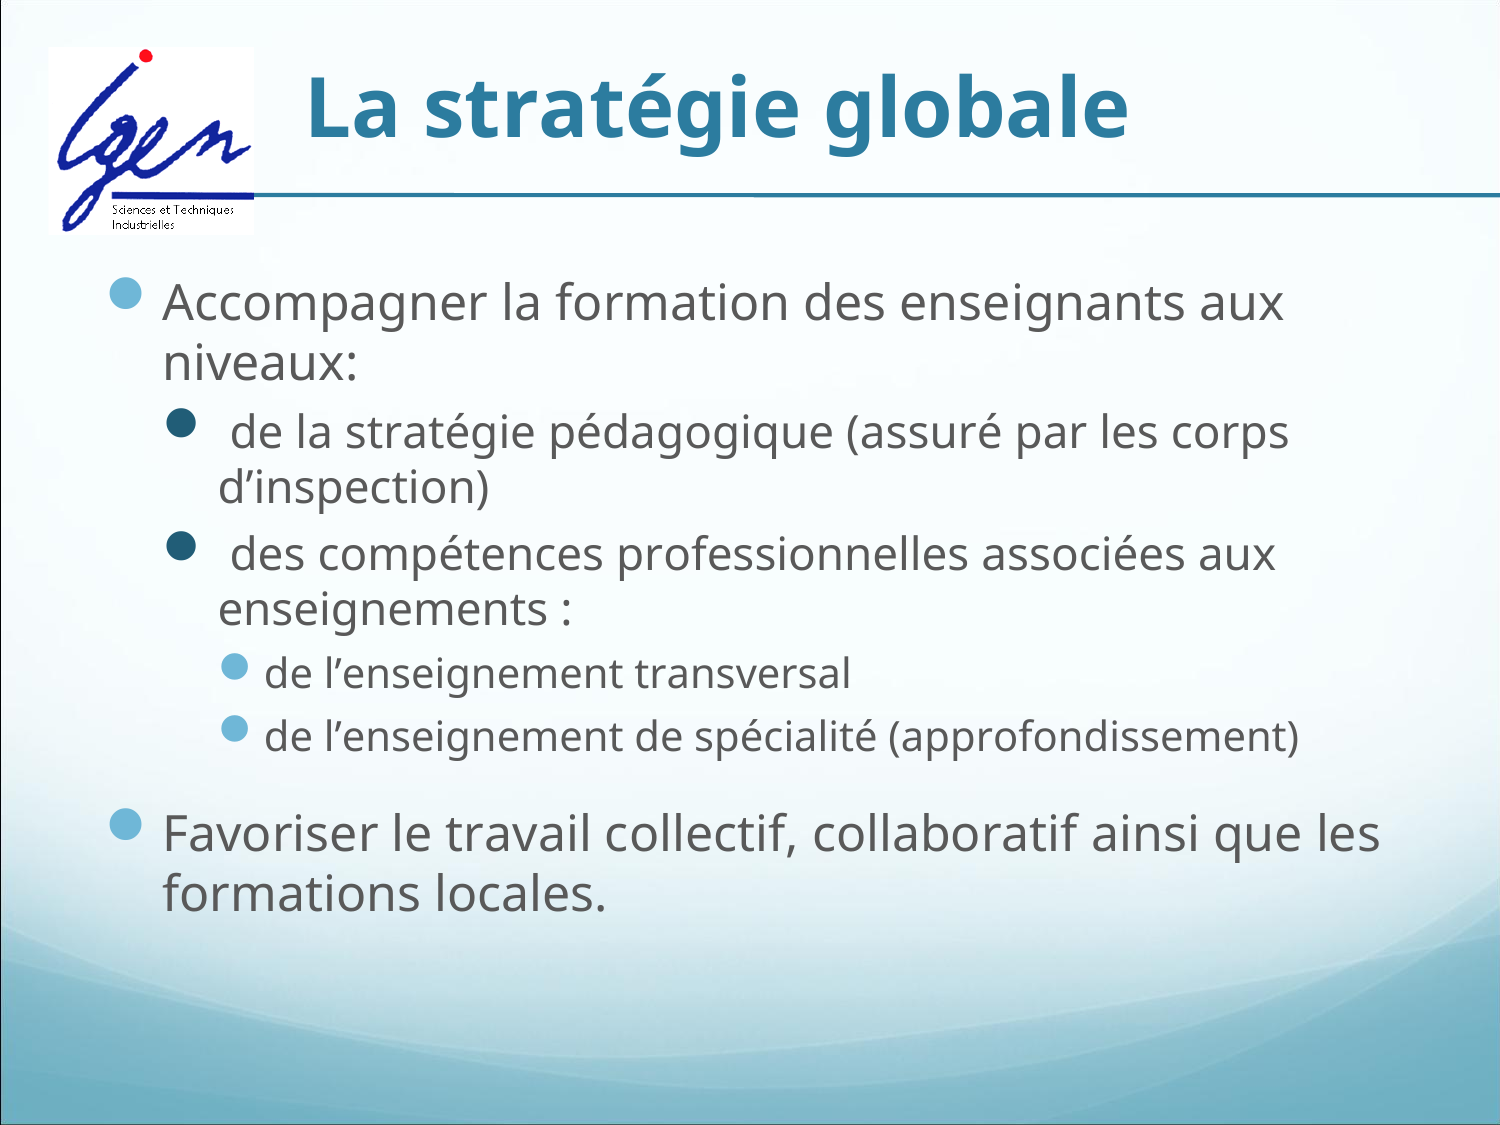

# La stratégie globale
Accompagner la formation des enseignants aux niveaux:
 de la stratégie pédagogique (assuré par les corps d’inspection)
 des compétences professionnelles associées aux enseignements :
de l’enseignement transversal
de l’enseignement de spécialité (approfondissement)
Favoriser le travail collectif, collaboratif ainsi que les formations locales.